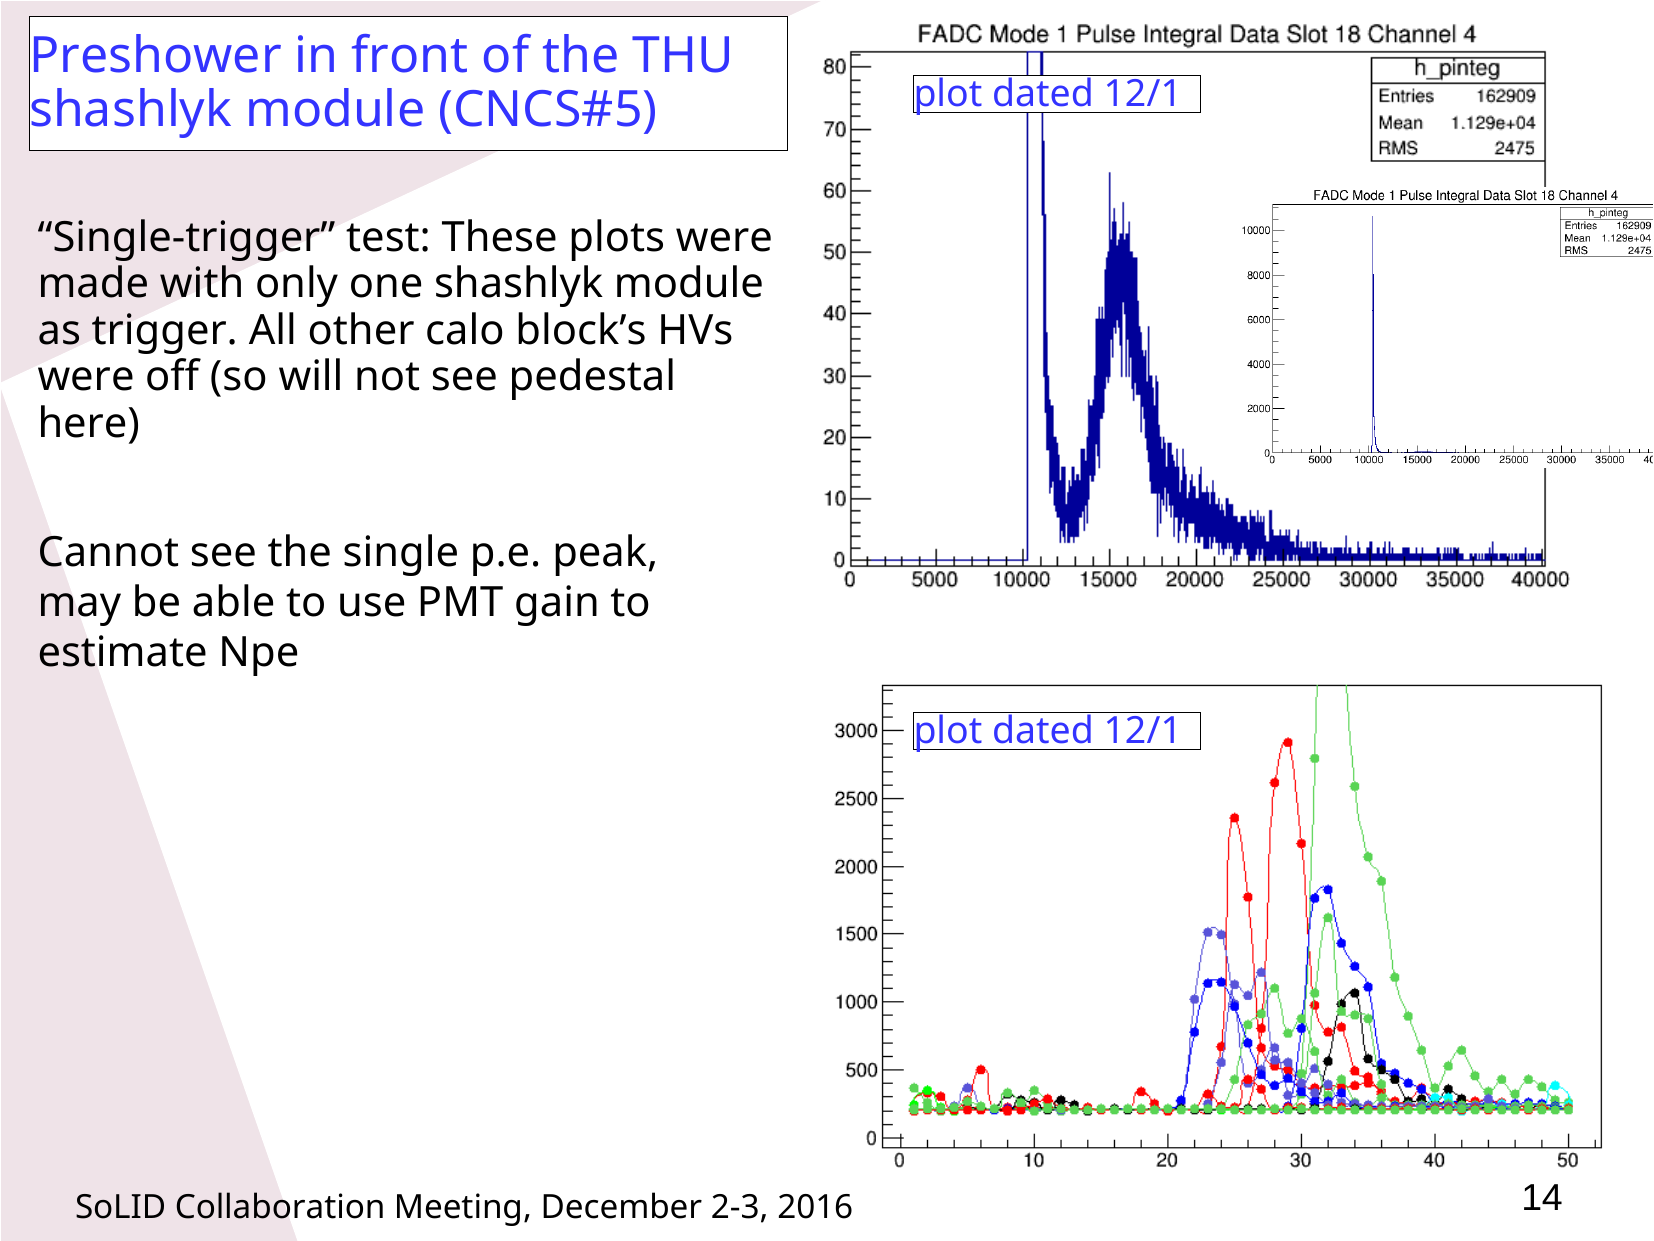

Preshower in front of the THU shashlyk module (CNCS#5)
plot dated 12/1
“Single-trigger” test: These plots were made with only one shashlyk module as trigger. All other calo block’s HVs were off (so will not see pedestal here)
Cannot see the single p.e. peak, may be able to use PMT gain to estimate Npe
plot dated 12/1
14